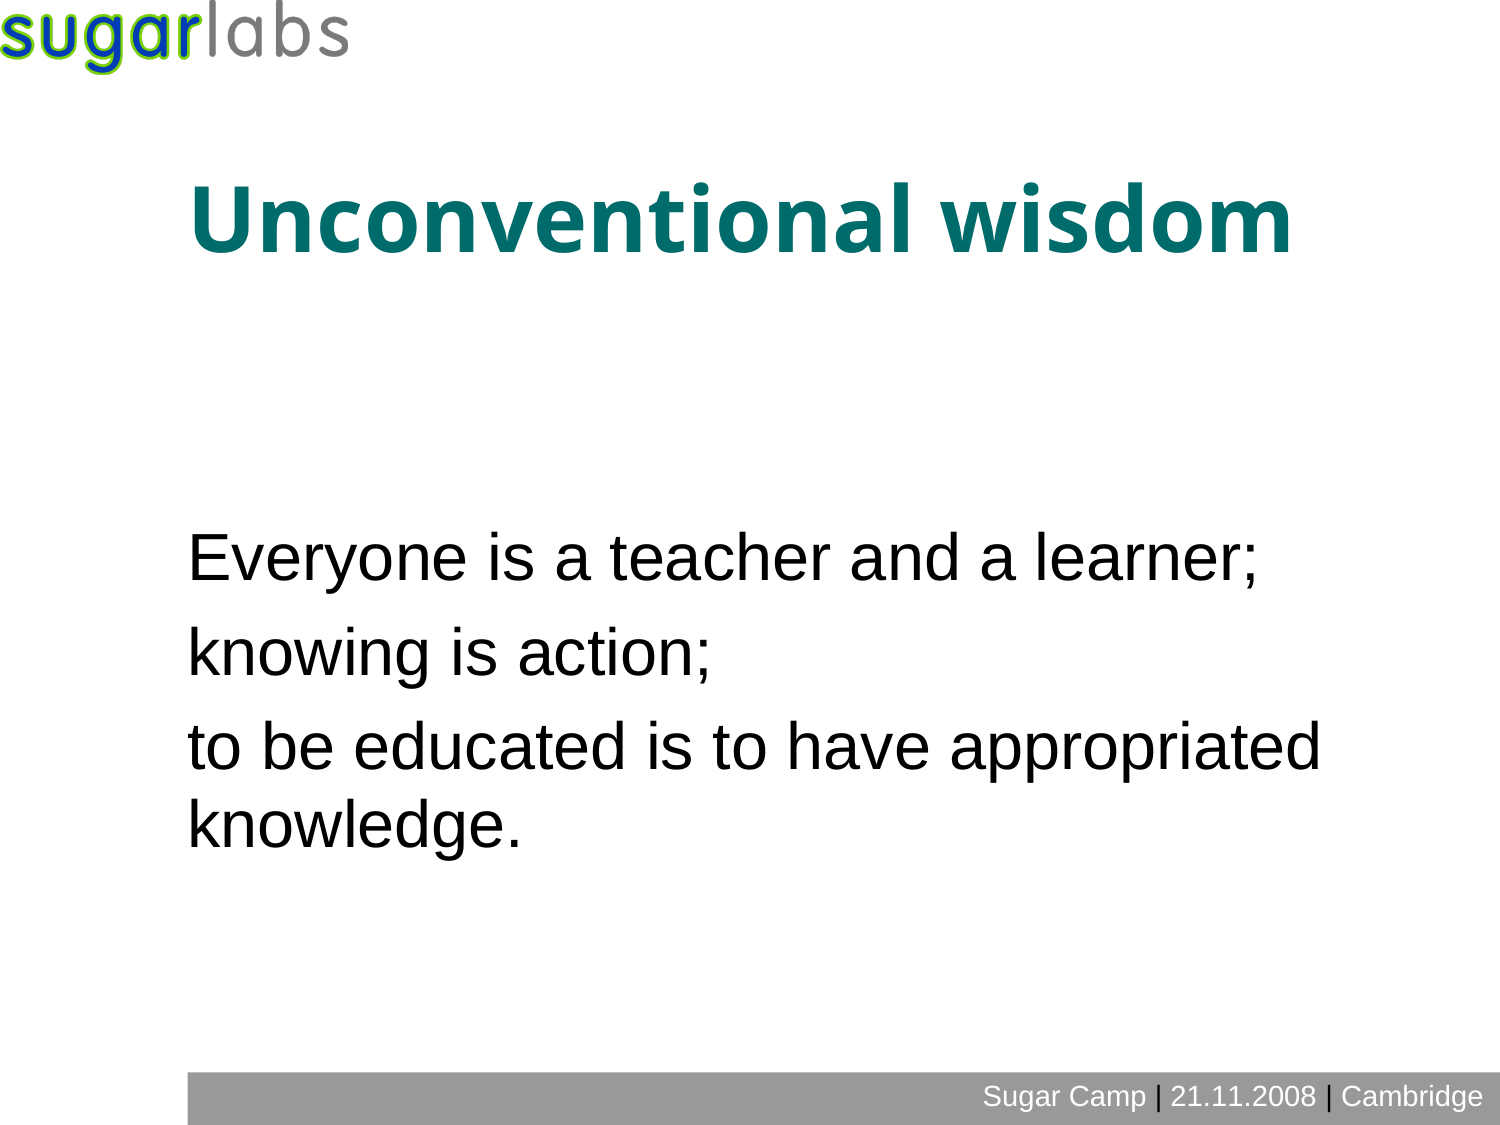

# Unconventional wisdom
Everyone is a teacher and a learner;
knowing is action;
to be educated is to have appropriated knowledge.